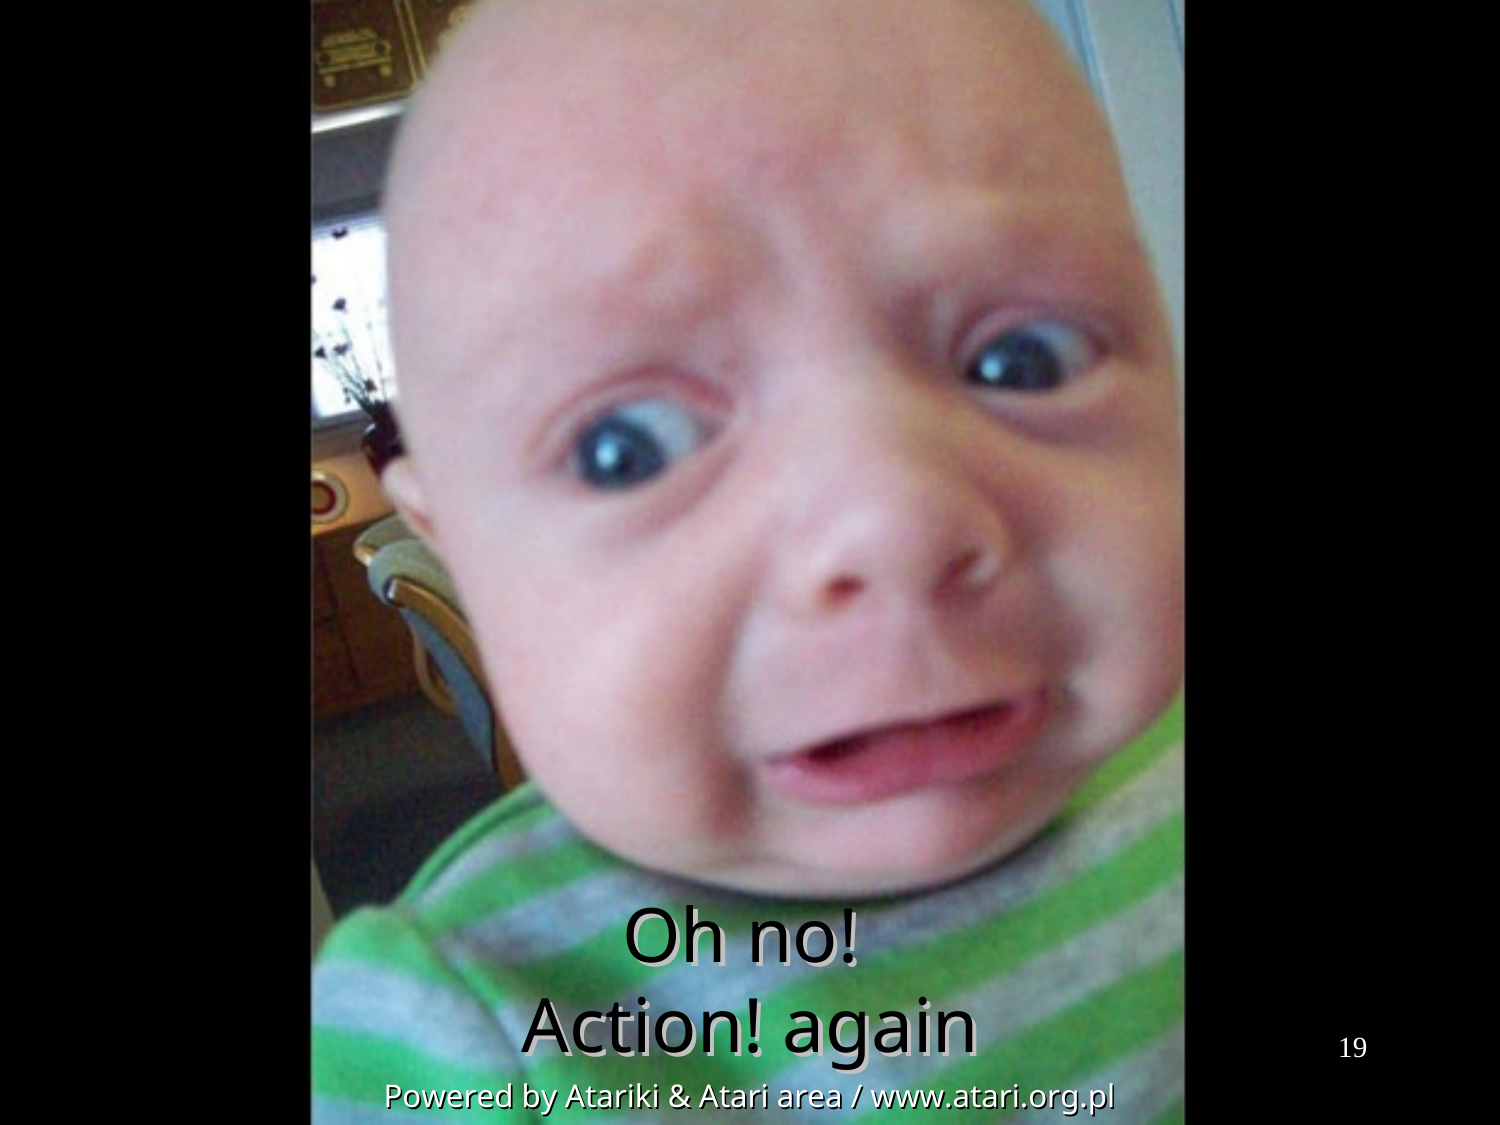

Oh no!
Action! again
19
Powered by Atariki & Atari area / www.atari.org.pl